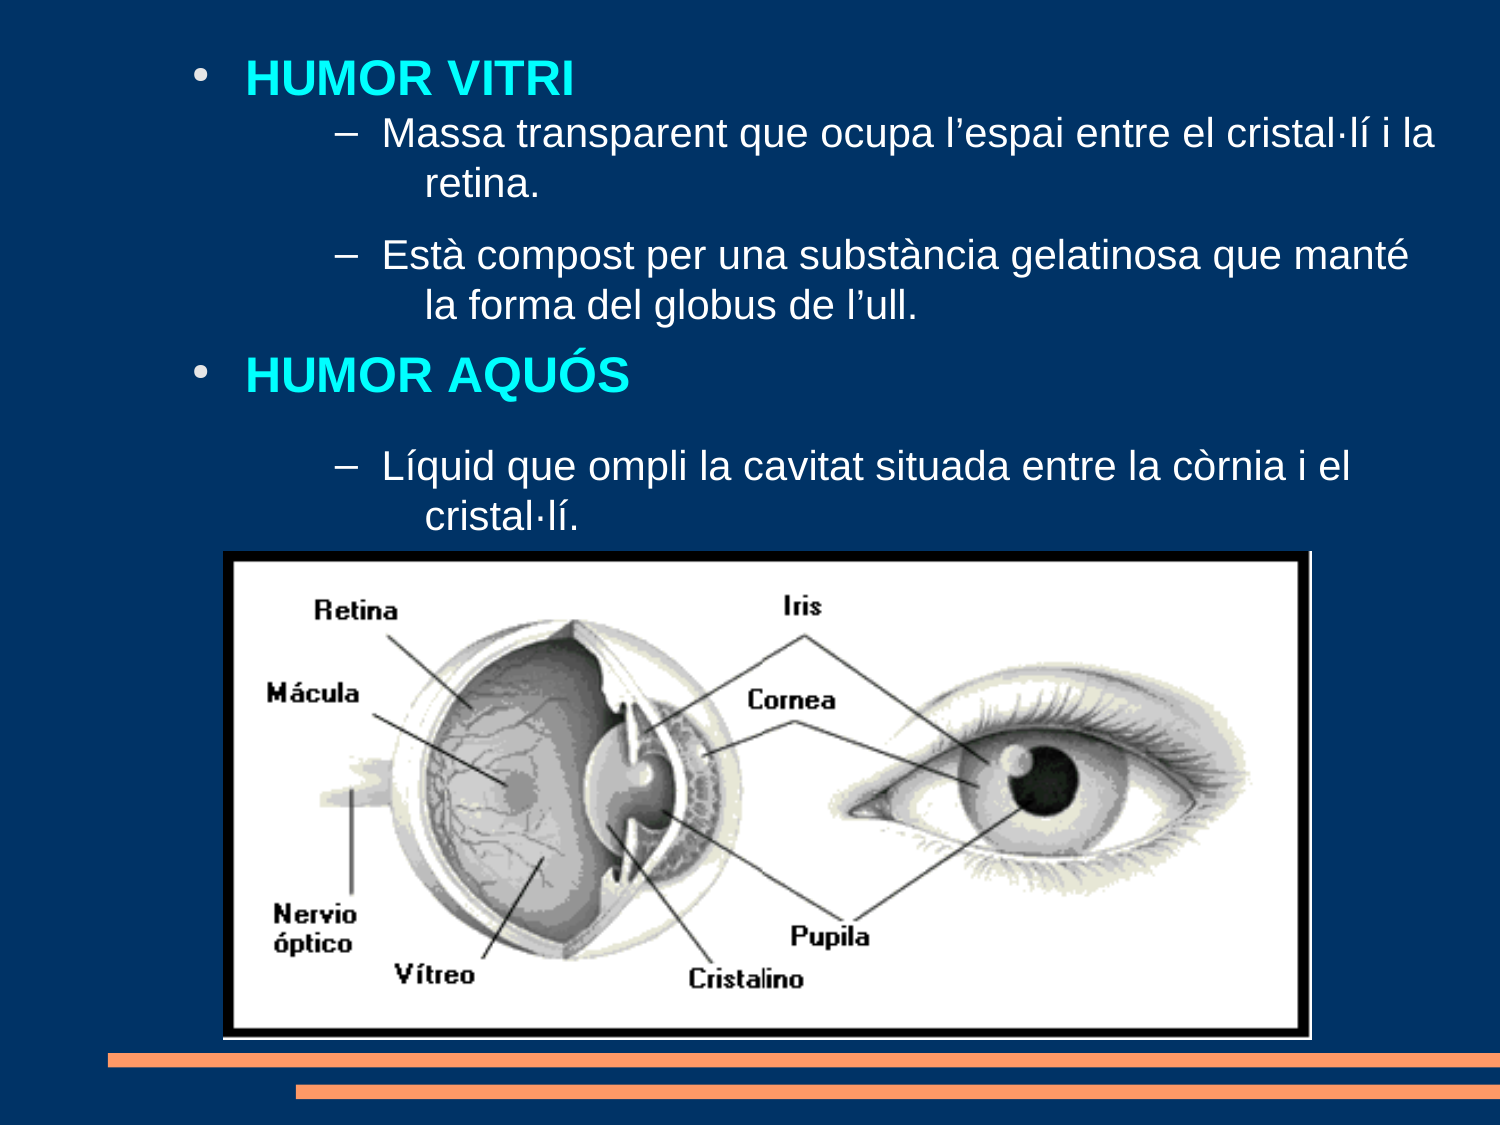

# HUMOR VITRI
Massa transparent que ocupa l’espai entre el cristal·lí i la retina.
Està compost per una substància gelatinosa que manté la forma del globus de l’ull.
HUMOR AQUÓS
Líquid que ompli la cavitat situada entre la còrnia i el cristal·lí.